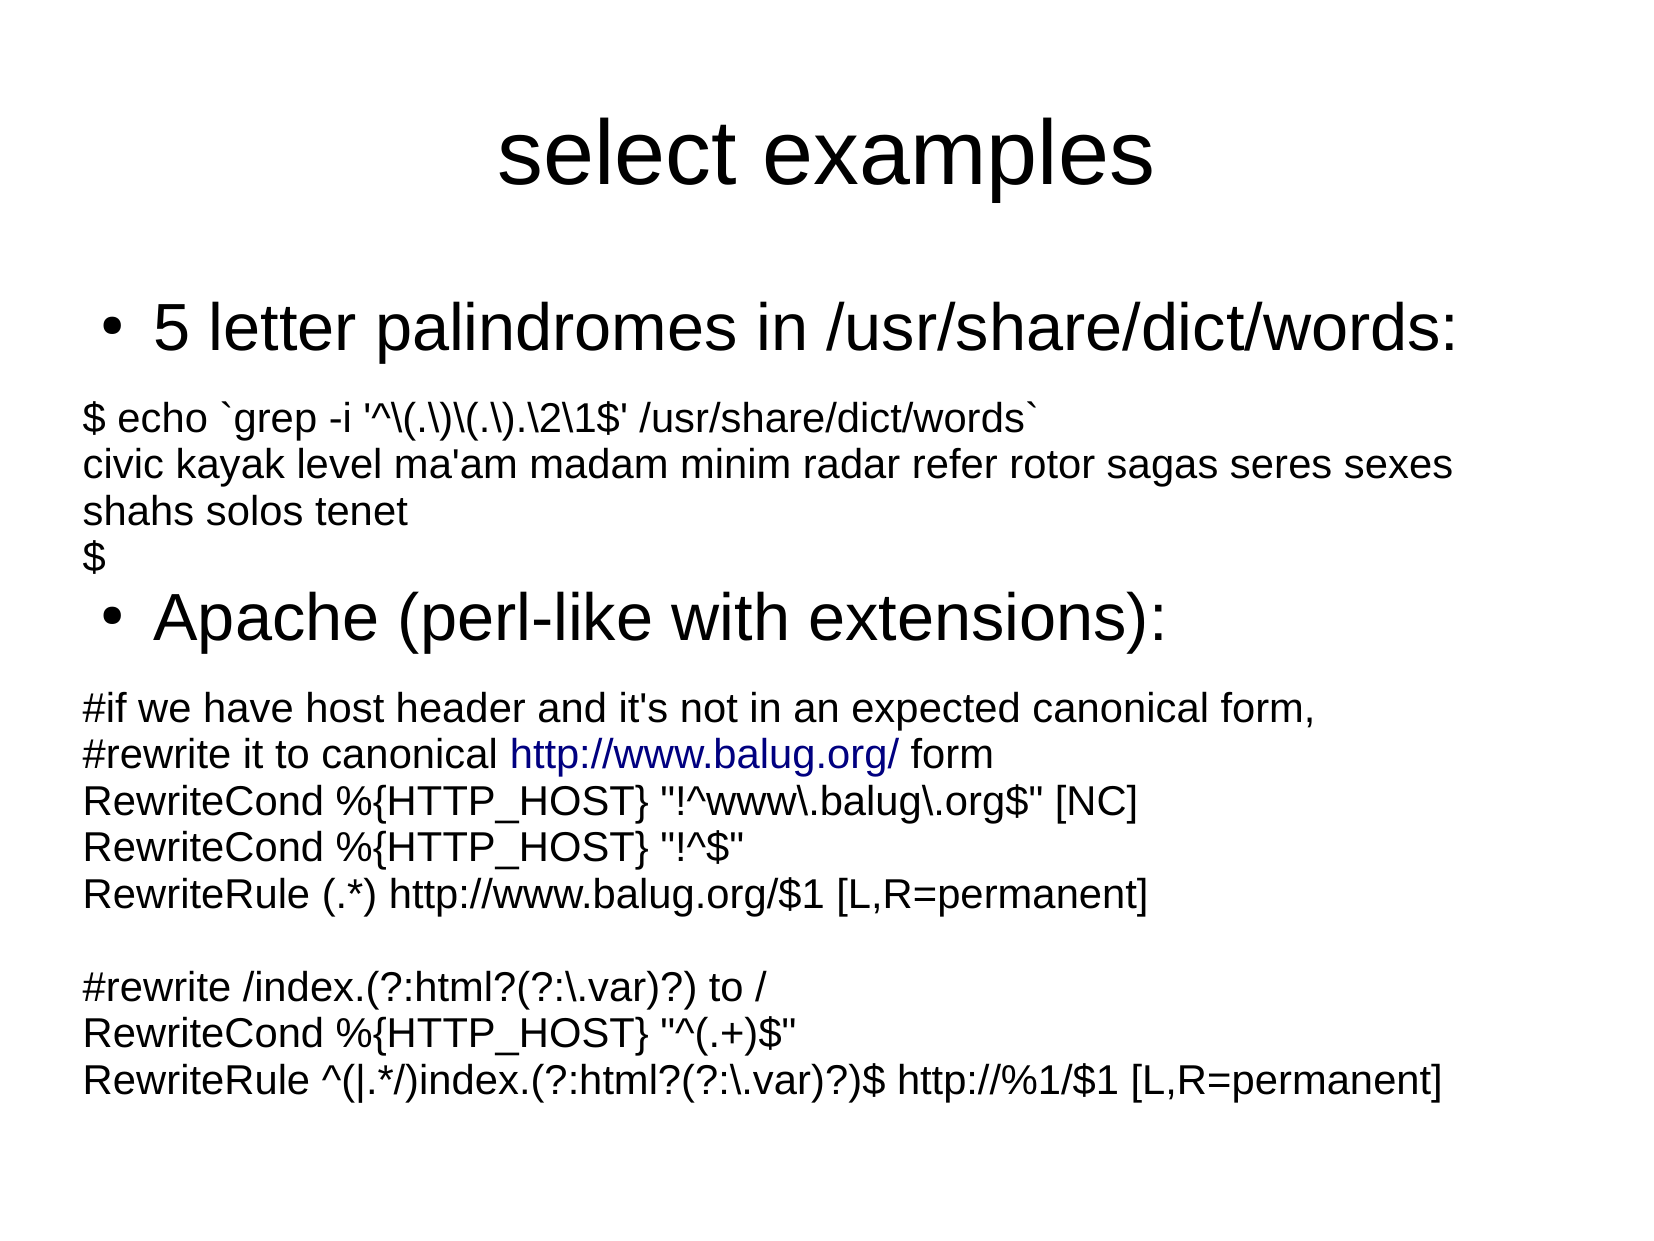

# select examples
5 letter palindromes in /usr/share/dict/words:
$ echo `grep -i '^\(.\)\(.\).\2\1$' /usr/share/dict/words`
civic kayak level ma'am madam minim radar refer rotor sagas seres sexes shahs solos tenet
$
Apache (perl-like with extensions):
#if we have host header and it's not in an expected canonical form,
#rewrite it to canonical http://www.balug.org/ form
RewriteCond %{HTTP_HOST} "!^www\.balug\.org$" [NC]
RewriteCond %{HTTP_HOST} "!^$"
RewriteRule (.*) http://www.balug.org/$1 [L,R=permanent]
#rewrite /index.(?:html?(?:\.var)?) to /
RewriteCond %{HTTP_HOST} "^(.+)$"
RewriteRule ^(|.*/)index.(?:html?(?:\.var)?)$ http://%1/$1 [L,R=permanent]